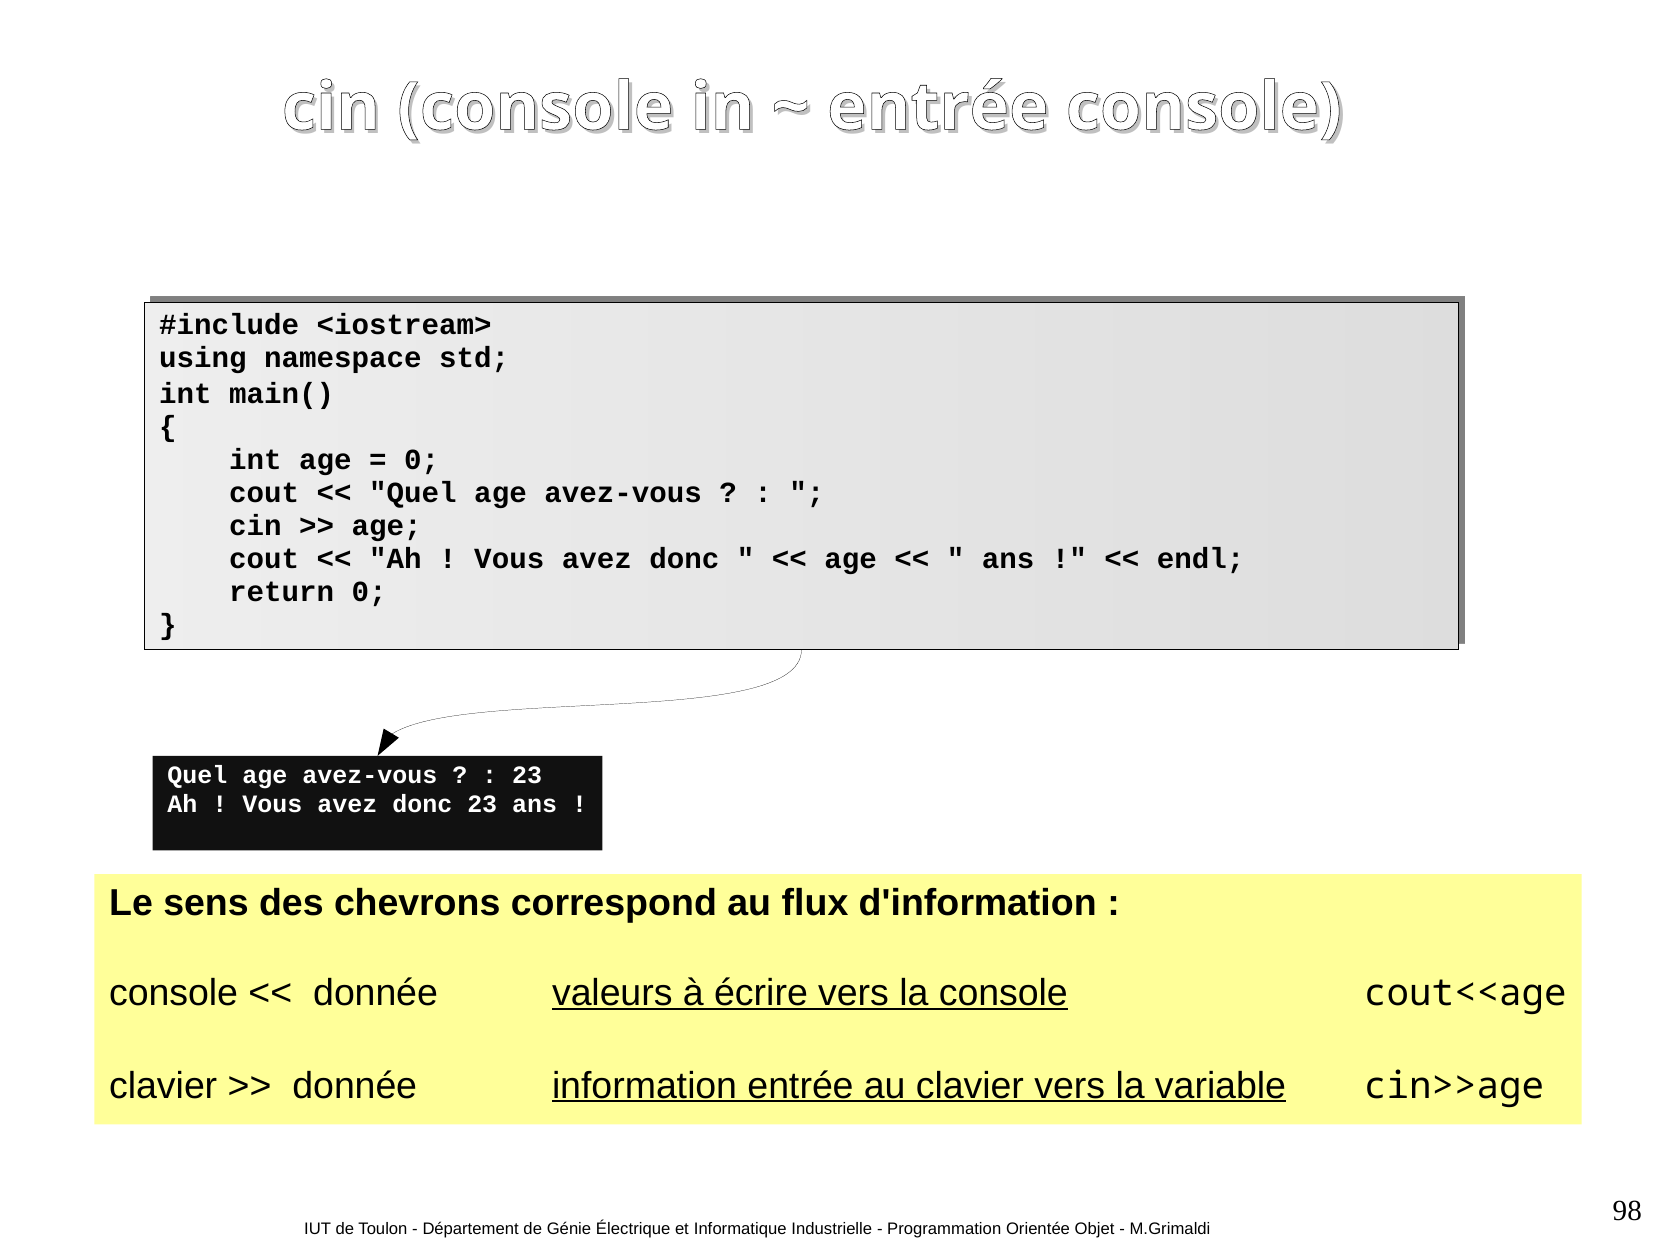

# cin (console in ~ entrée console)
#include <iostream>
using namespace std;
int main()‏
{
 int age = 0;
 cout << "Quel age avez-vous ? : ";
 cin >> age;
 cout << "Ah ! Vous avez donc " << age << " ans !" << endl;
 return 0;
}
Quel age avez-vous ? : 23
Ah ! Vous avez donc 23 ans !
Le sens des chevrons correspond au flux d'information :
console << donnée		valeurs à écrire vers la console					cout<<age
clavier >> donnée		information entrée au clavier vers la variable		cin>>age